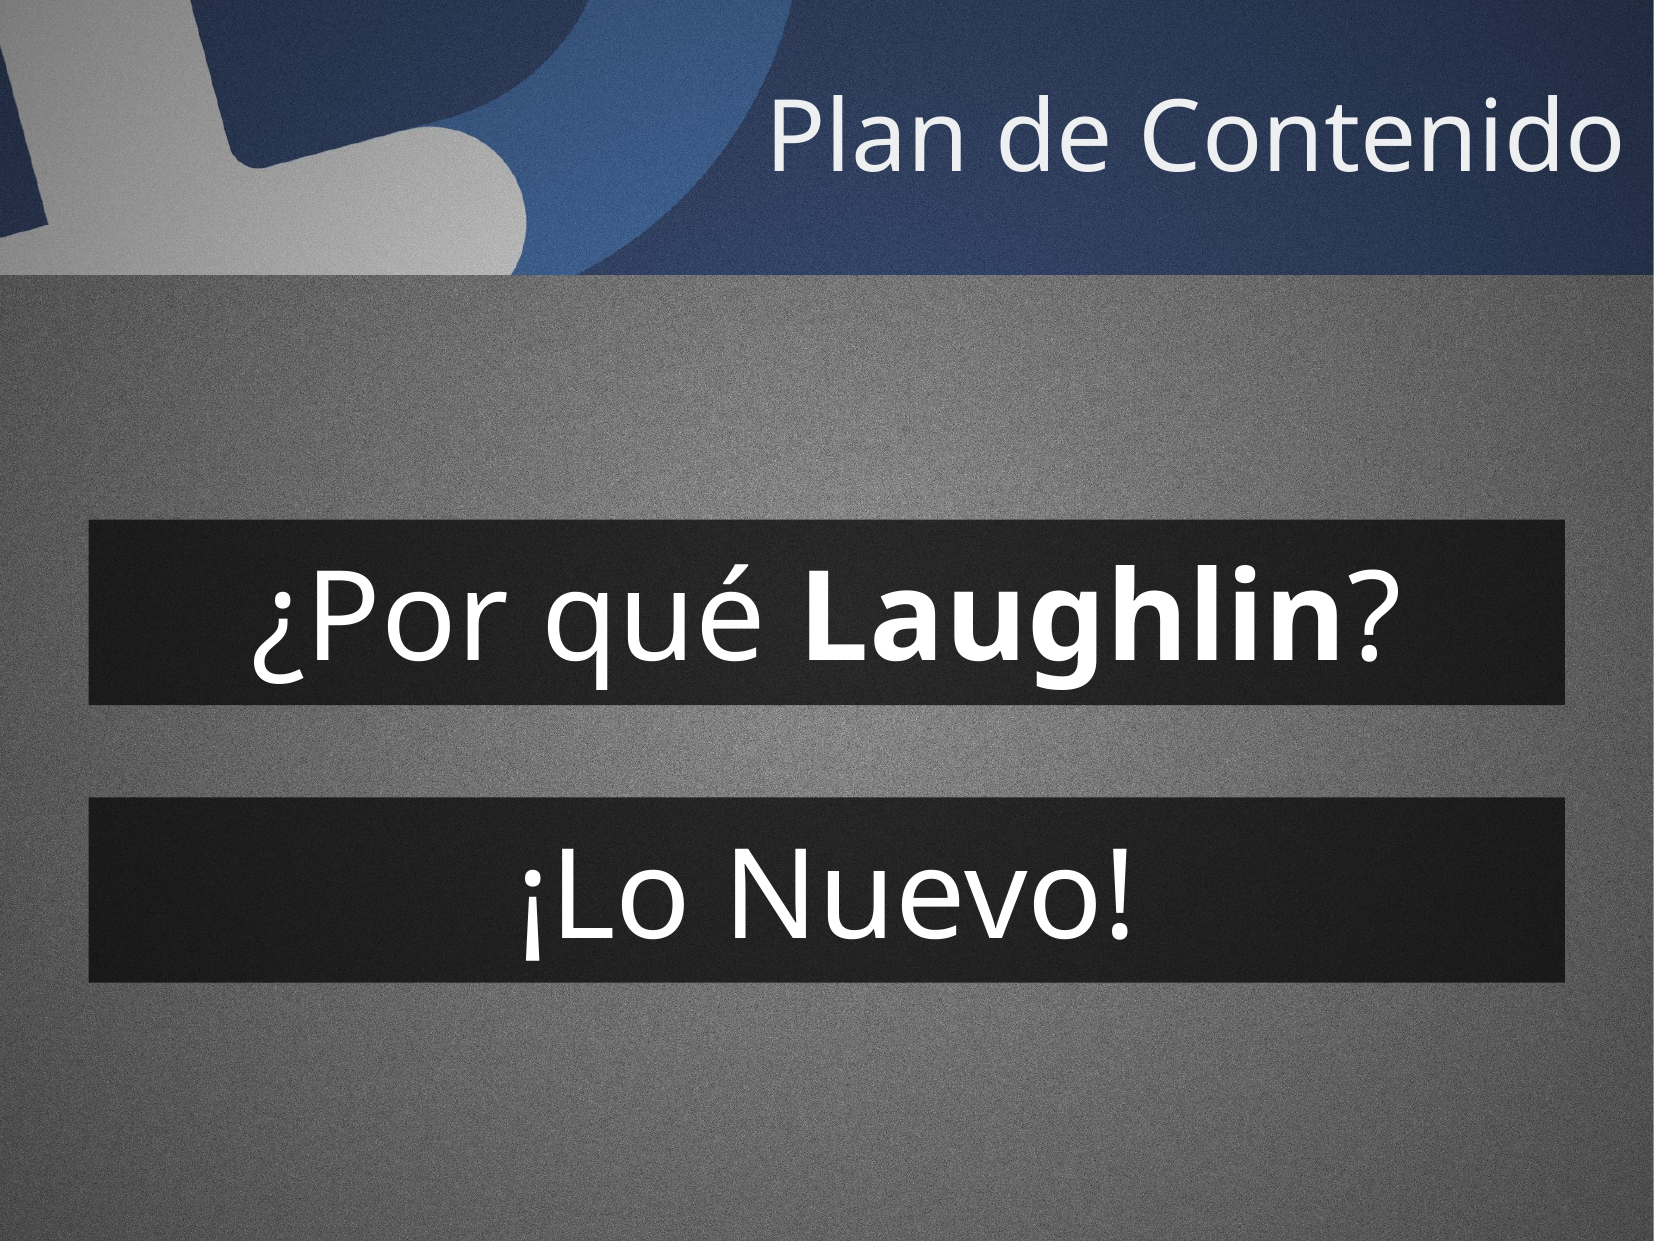

# Plan de Contenido
¿Por qué Laughlin?
¡Lo Nuevo!